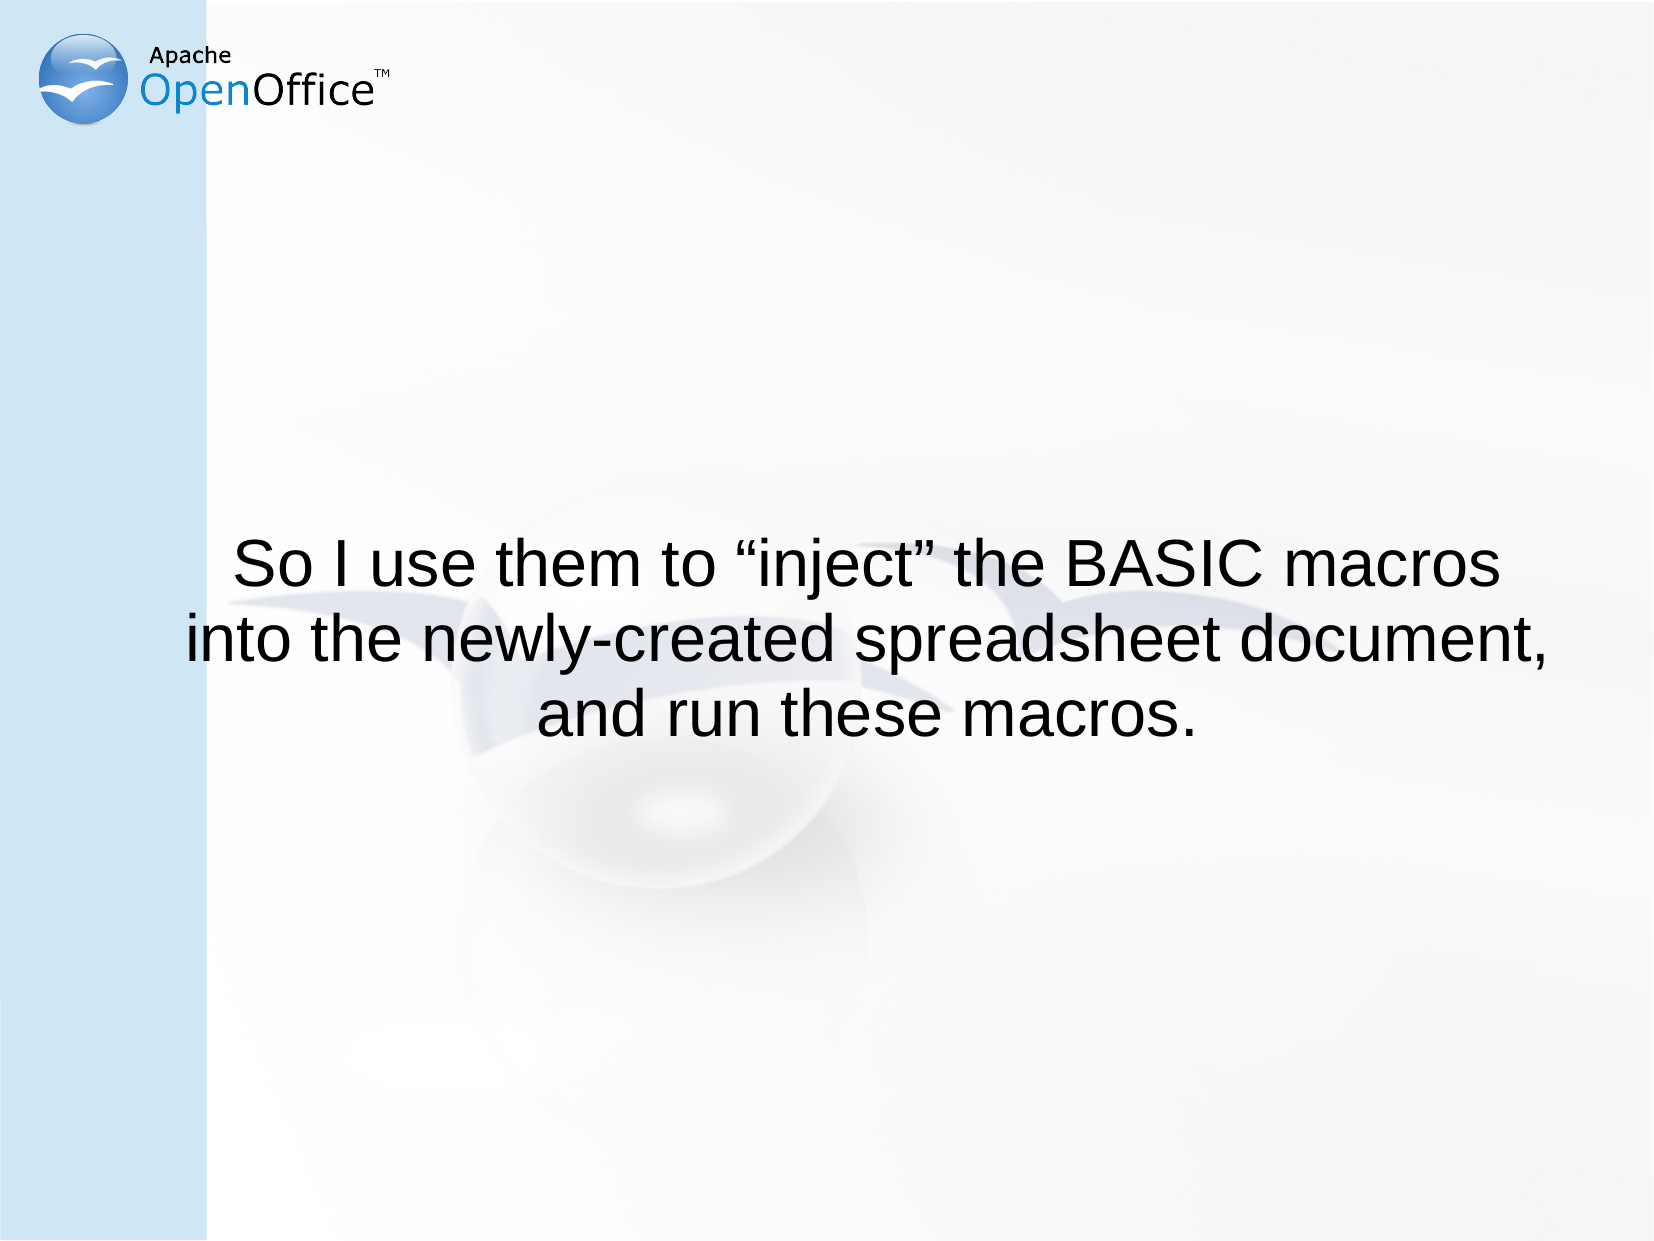

# So I use them to “inject” the BASIC macros
into the newly-created spreadsheet document,
and run these macros.